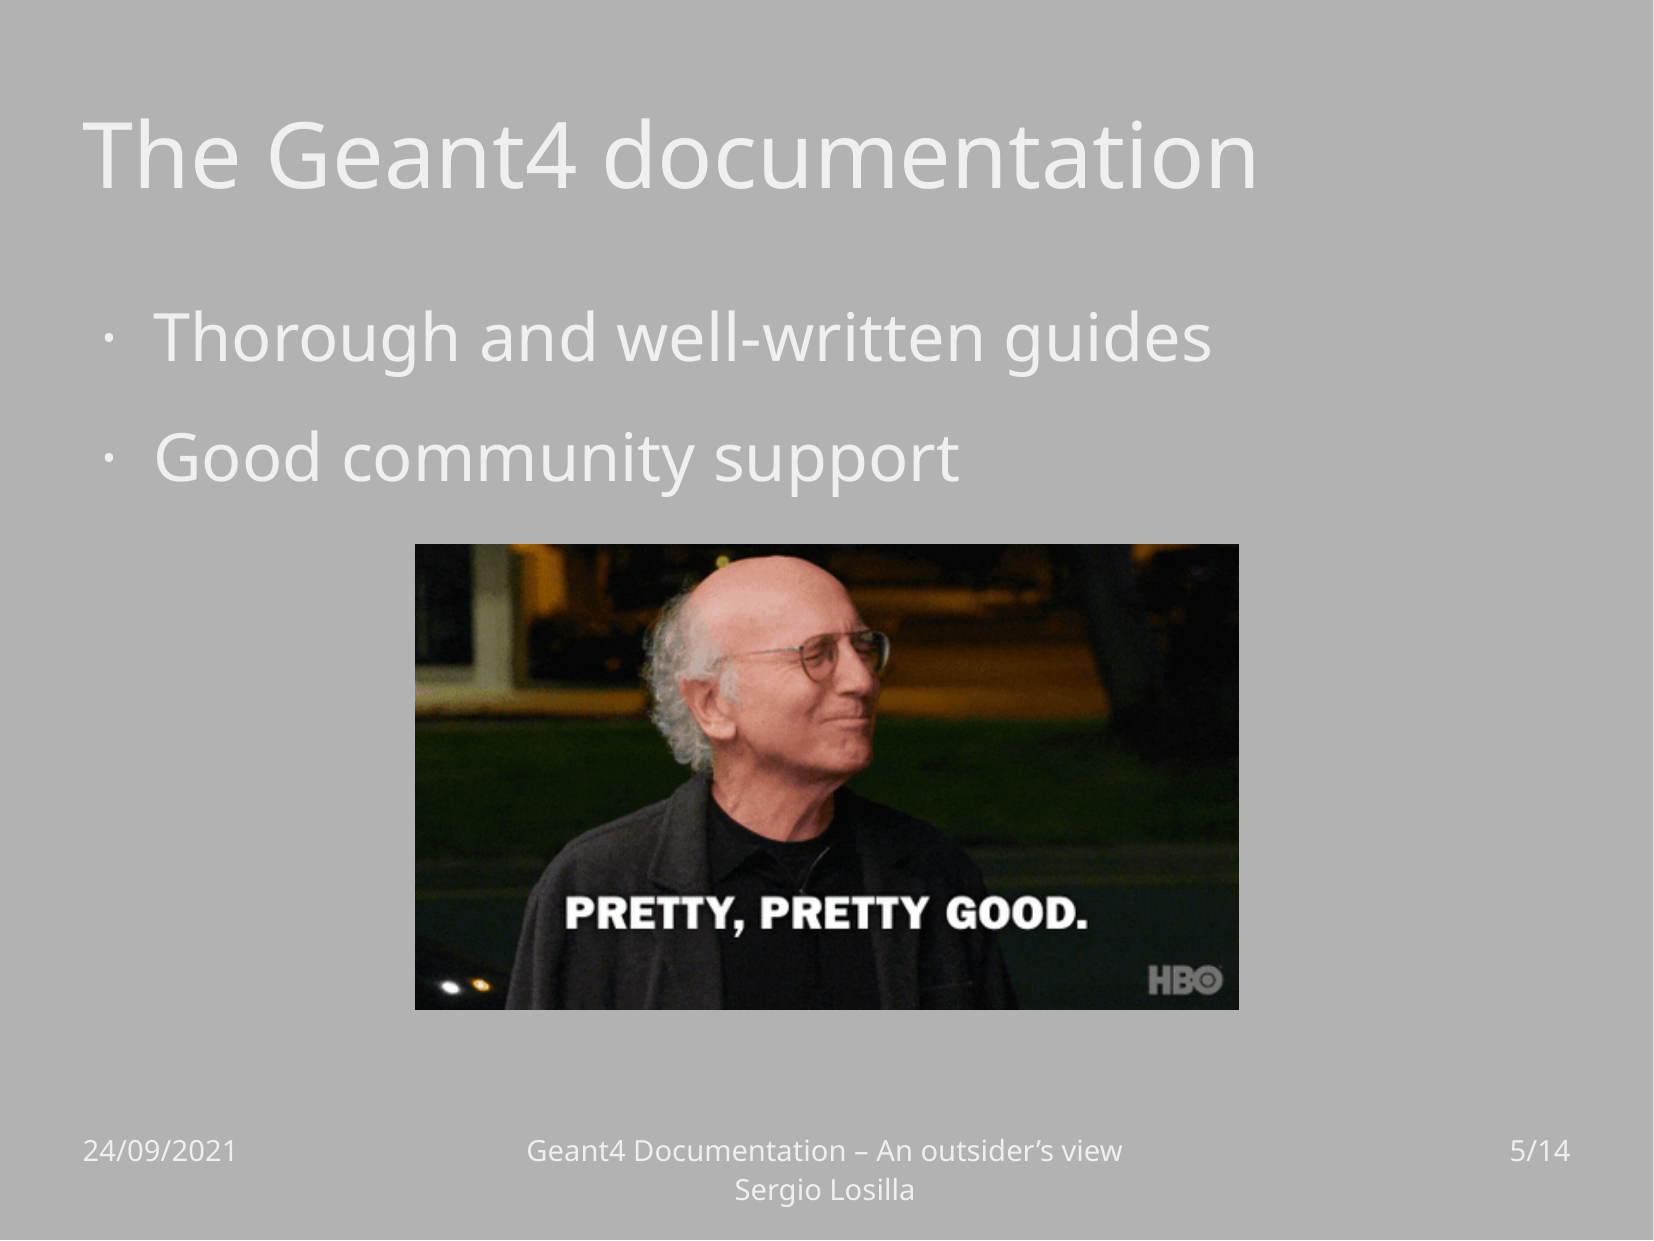

# The Geant4 documentation
Thorough and well-written guides
Good community support
5